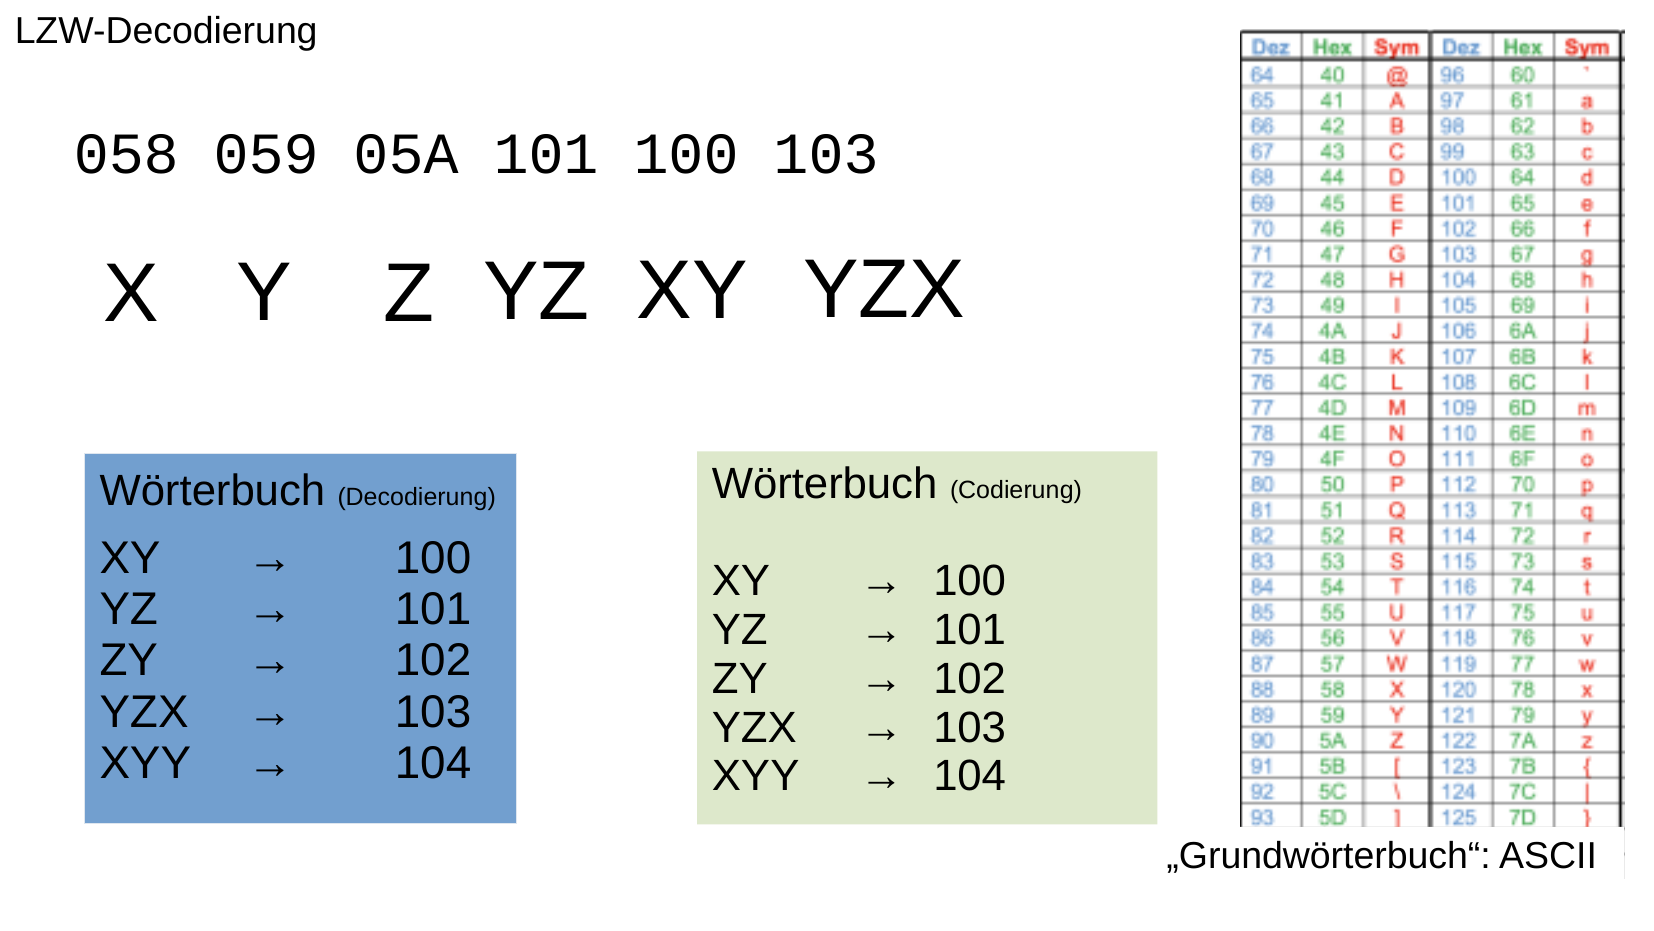

LZW-Decodierung
058 059 05A 101 100 103
YZX
YZ
XY
Y
Z
X
Wörterbuch (Codierung)
XY		→ 	100
YZ		→	101
ZY 		→ 	102
YZX	→	103
XYY 	→ 	104
Wörterbuch (Decodierung)
XY		→ 		100
YZ 		→ 		101
ZY 		→ 		102
YZX	→ 		103
XYY	→		104
„Grundwörterbuch“: ASCII